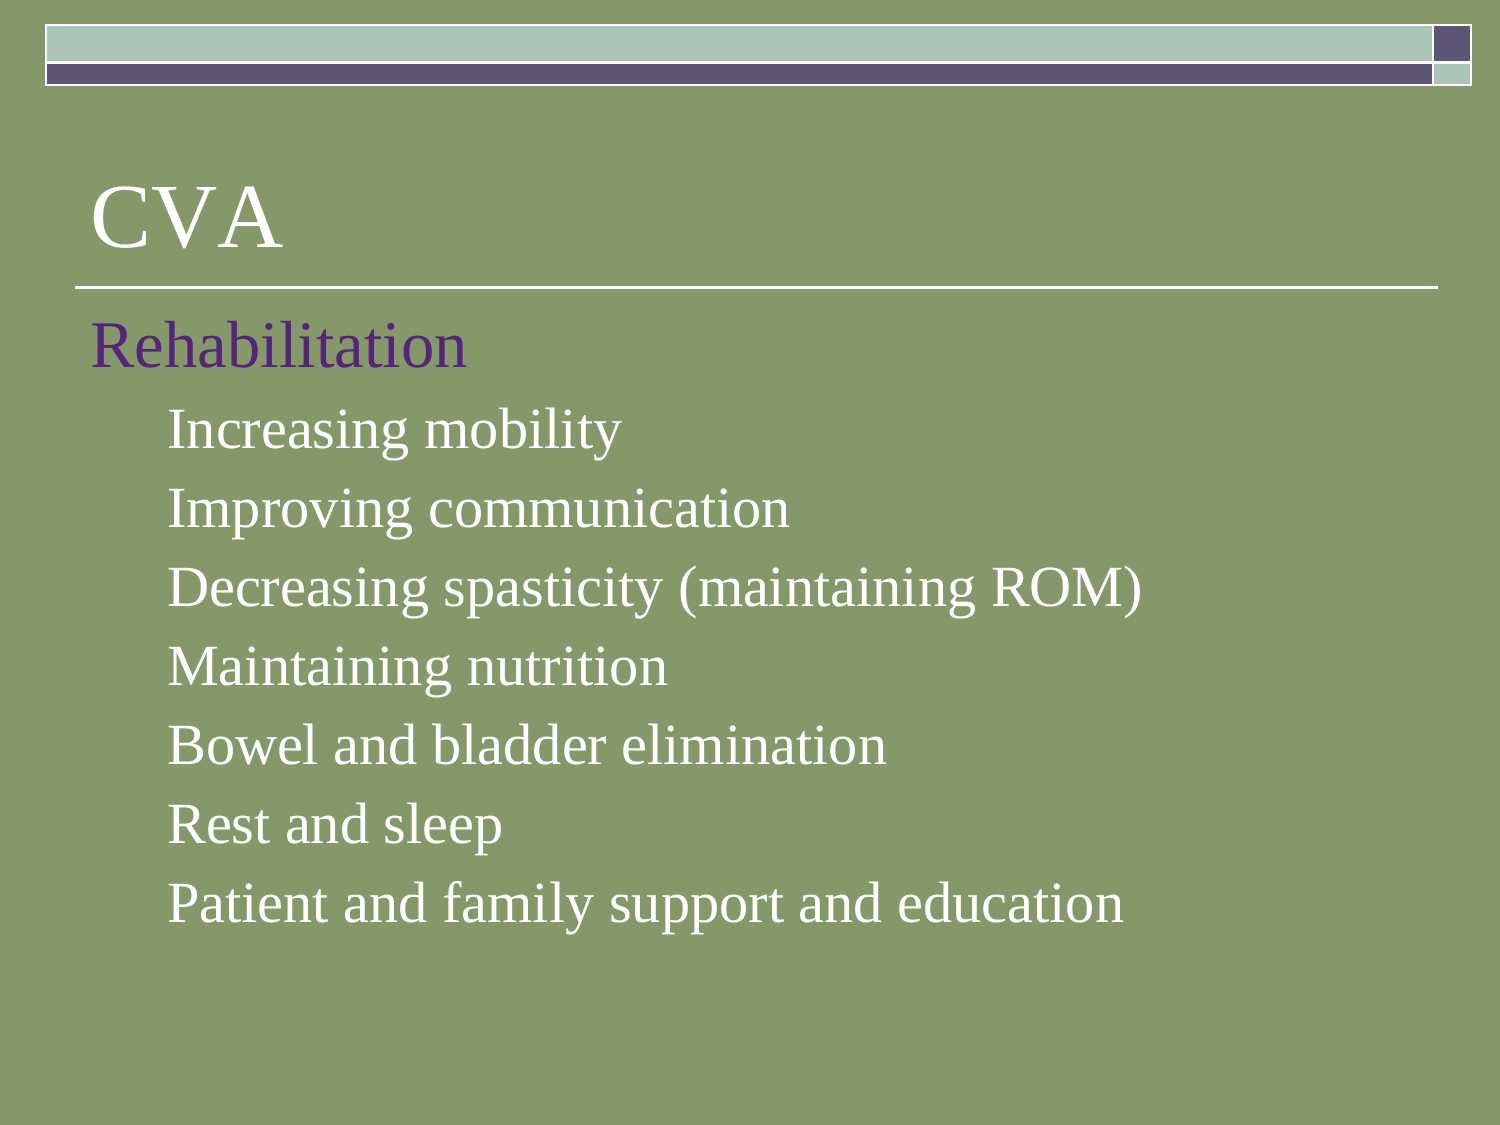

# CVA
Rehabilitation
Increasing mobility
Improving communication
Decreasing spasticity (maintaining ROM)
Maintaining nutrition
Bowel and bladder elimination
Rest and sleep
Patient and family support and education